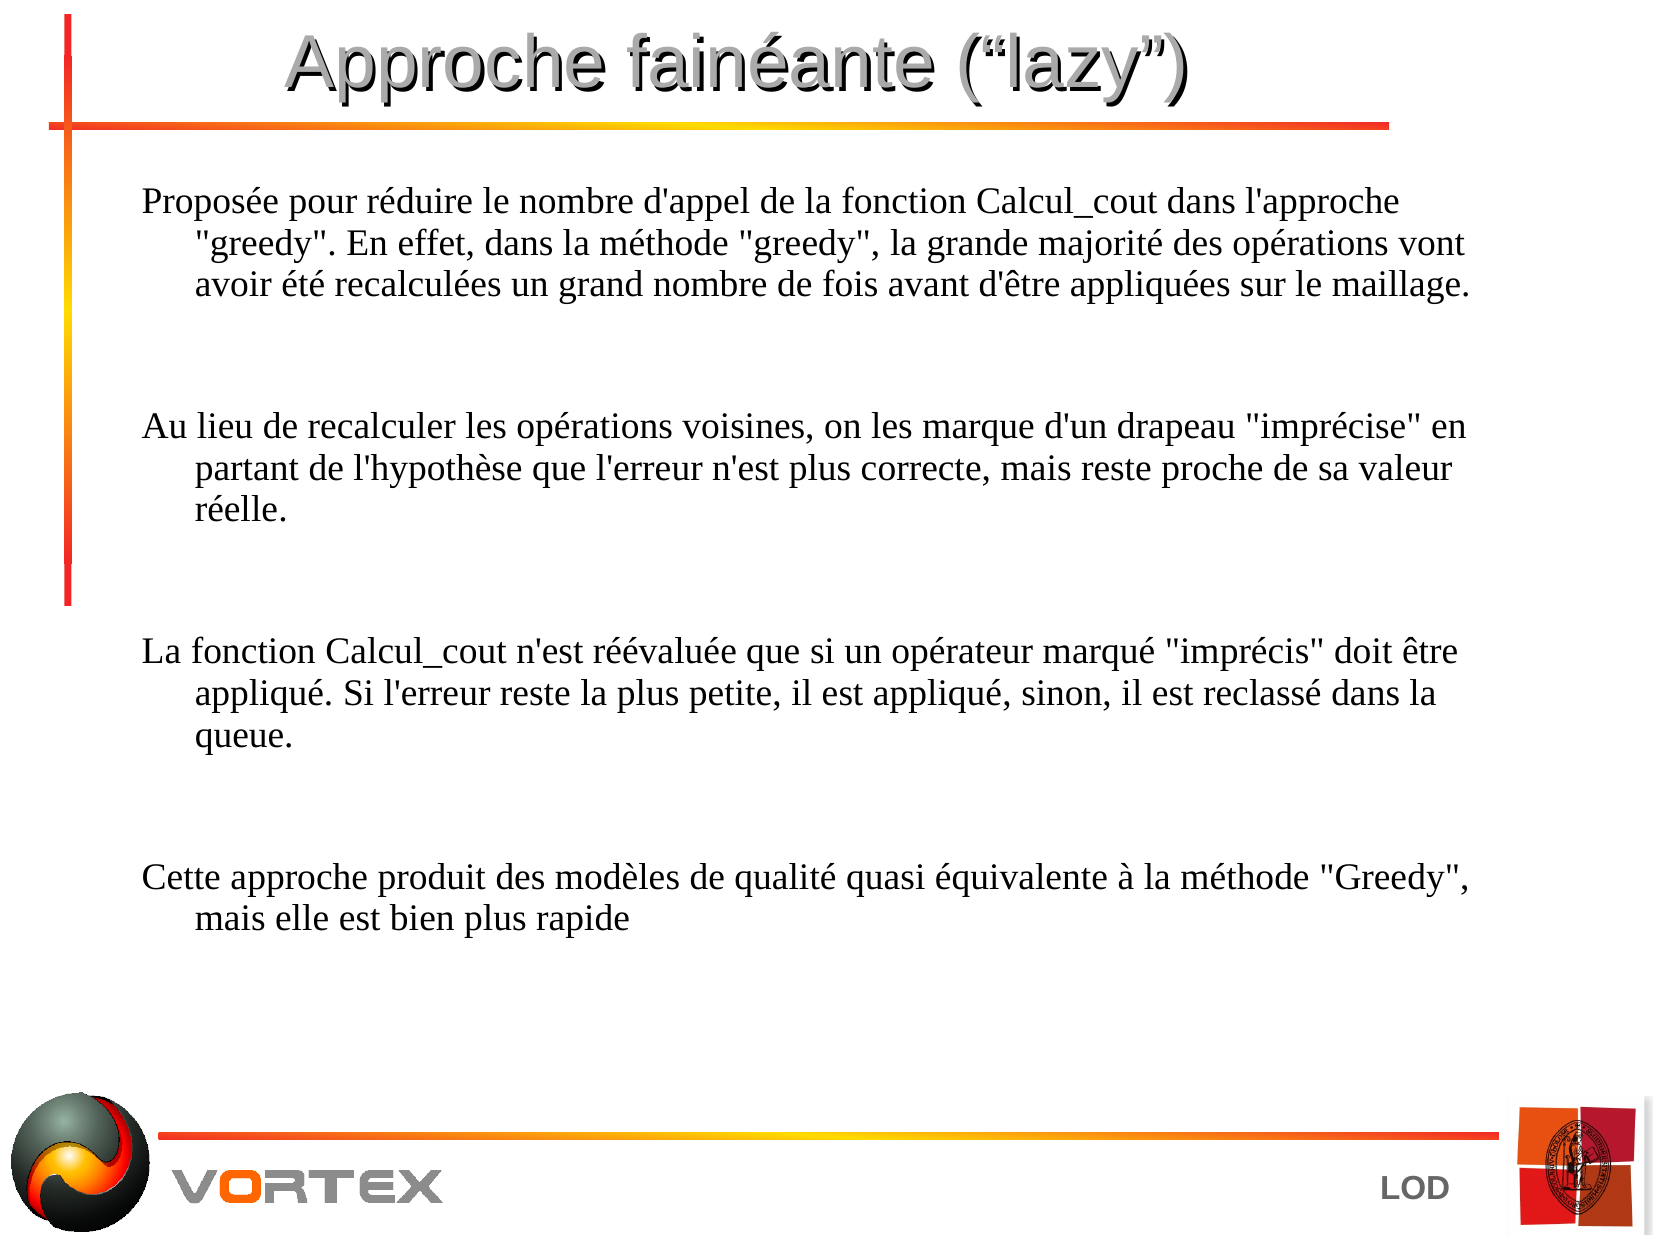

# Approche fainéante (“lazy”)
Proposée pour réduire le nombre d'appel de la fonction Calcul_cout dans l'approche "greedy". En effet, dans la méthode "greedy", la grande majorité des opérations vont avoir été recalculées un grand nombre de fois avant d'être appliquées sur le maillage.
Au lieu de recalculer les opérations voisines, on les marque d'un drapeau "imprécise" en partant de l'hypothèse que l'erreur n'est plus correcte, mais reste proche de sa valeur réelle.
La fonction Calcul_cout n'est réévaluée que si un opérateur marqué "imprécis" doit être appliqué. Si l'erreur reste la plus petite, il est appliqué, sinon, il est reclassé dans la queue.
Cette approche produit des modèles de qualité quasi équivalente à la méthode "Greedy", mais elle est bien plus rapide